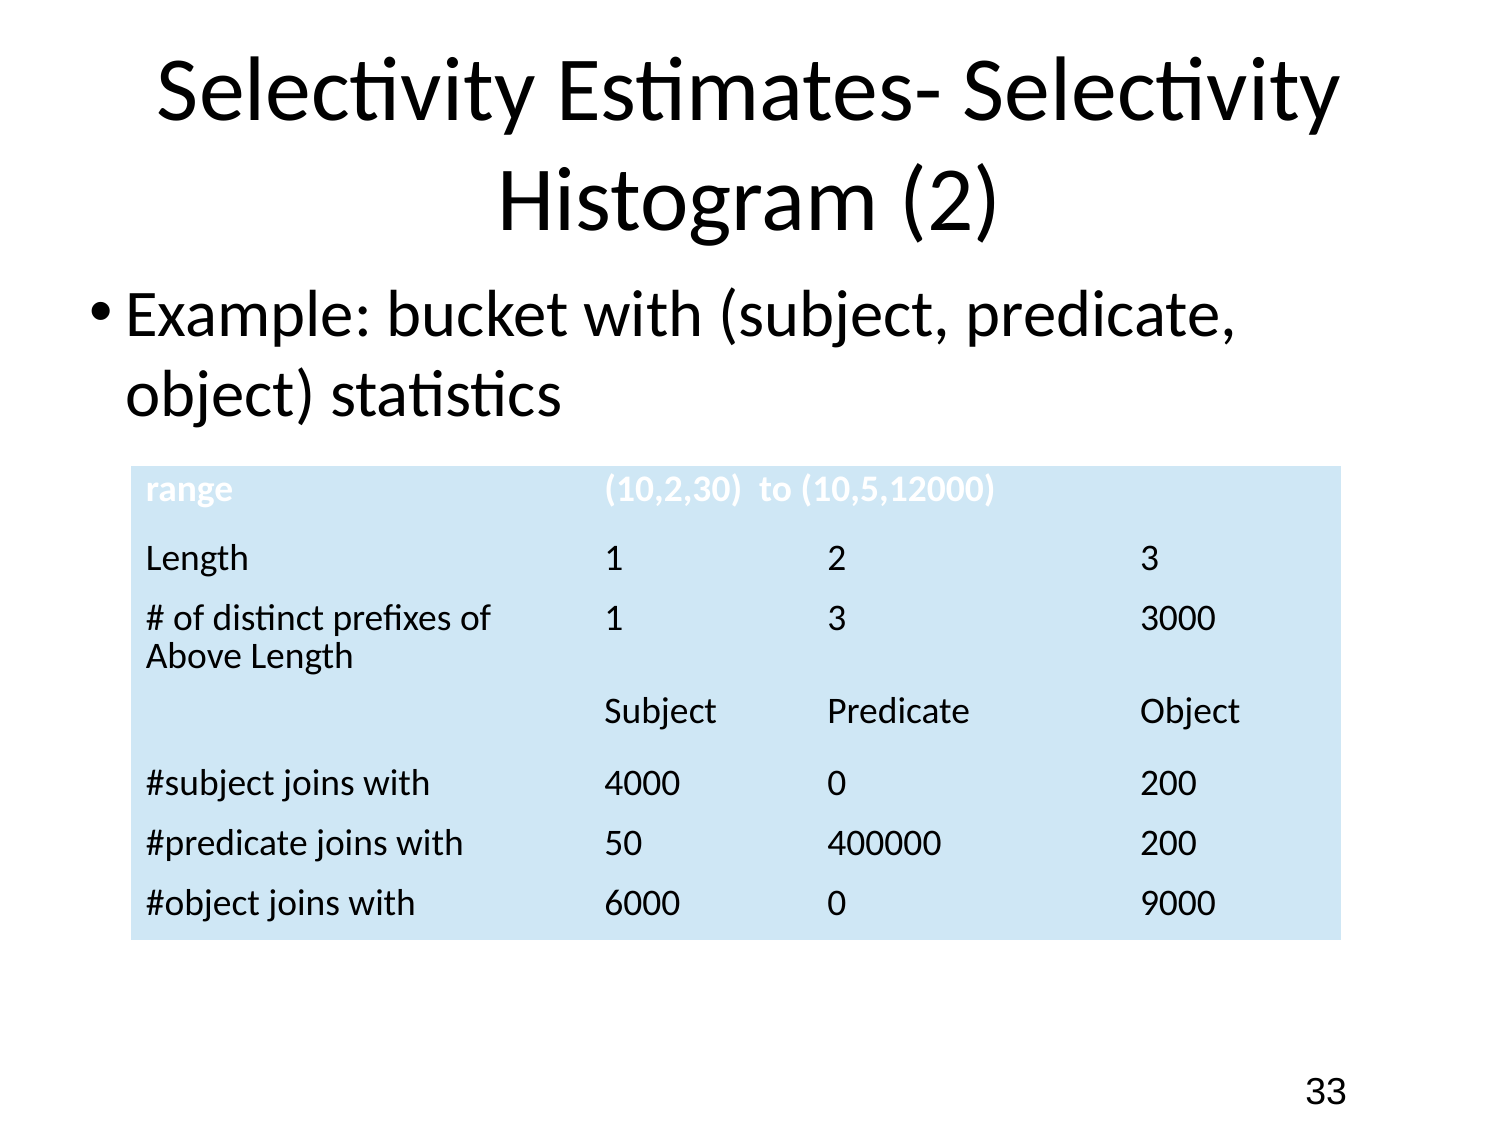

Selectivity Estimates- Selectivity Histogram (2)
Example: bucket with (subject, predicate, object) statistics
Estimations:
(10,4,?a) => 1000 triples
(10,4,?a), (?a,?b,?c) => 2000 triples
| range | (10,2,30) to (10,5,12000) | | |
| --- | --- | --- | --- |
| Length | 1 | 2 | 3 |
| # of distinct prefixes of Above Length | 1 | 3 | 3000 |
| | Subject | Predicate | Object |
| #subject joins with | 4000 | 0 | 200 |
| #predicate joins with | 50 | 400000 | 200 |
| #object joins with | 6000 | 0 | 9000 |